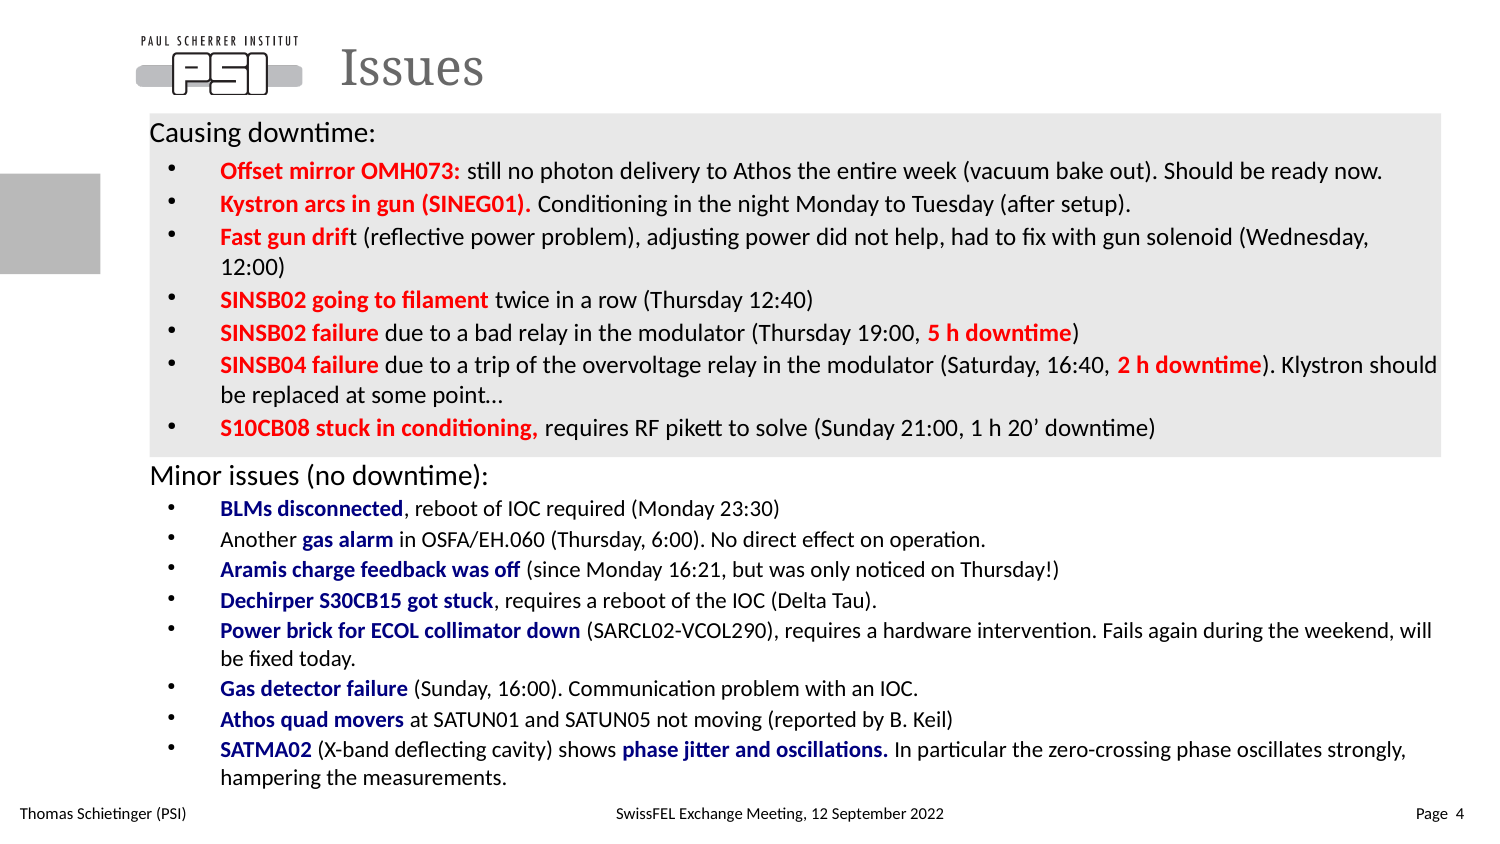

Issues
# Causing downtime:
Offset mirror OMH073: still no photon delivery to Athos the entire week (vacuum bake out). Should be ready now.
Kystron arcs in gun (SINEG01). Conditioning in the night Monday to Tuesday (after setup).
Fast gun drift (reflective power problem), adjusting power did not help, had to fix with gun solenoid (Wednesday, 12:00)
SINSB02 going to filament twice in a row (Thursday 12:40)
SINSB02 failure due to a bad relay in the modulator (Thursday 19:00, 5 h downtime)
SINSB04 failure due to a trip of the overvoltage relay in the modulator (Saturday, 16:40, 2 h downtime). Klystron should be replaced at some point…
S10CB08 stuck in conditioning, requires RF pikett to solve (Sunday 21:00, 1 h 20’ downtime)
Minor issues (no downtime):
BLMs disconnected, reboot of IOC required (Monday 23:30)
Another gas alarm in OSFA/EH.060 (Thursday, 6:00). No direct effect on operation.
Aramis charge feedback was off (since Monday 16:21, but was only noticed on Thursday!)
Dechirper S30CB15 got stuck, requires a reboot of the IOC (Delta Tau).
Power brick for ECOL collimator down (SARCL02-VCOL290), requires a hardware intervention. Fails again during the weekend, will be fixed today.
Gas detector failure (Sunday, 16:00). Communication problem with an IOC.
Athos quad movers at SATUN01 and SATUN05 not moving (reported by B. Keil)
SATMA02 (X-band deflecting cavity) shows phase jitter and oscillations. In particular the zero-crossing phase oscillates strongly, hampering the measurements.